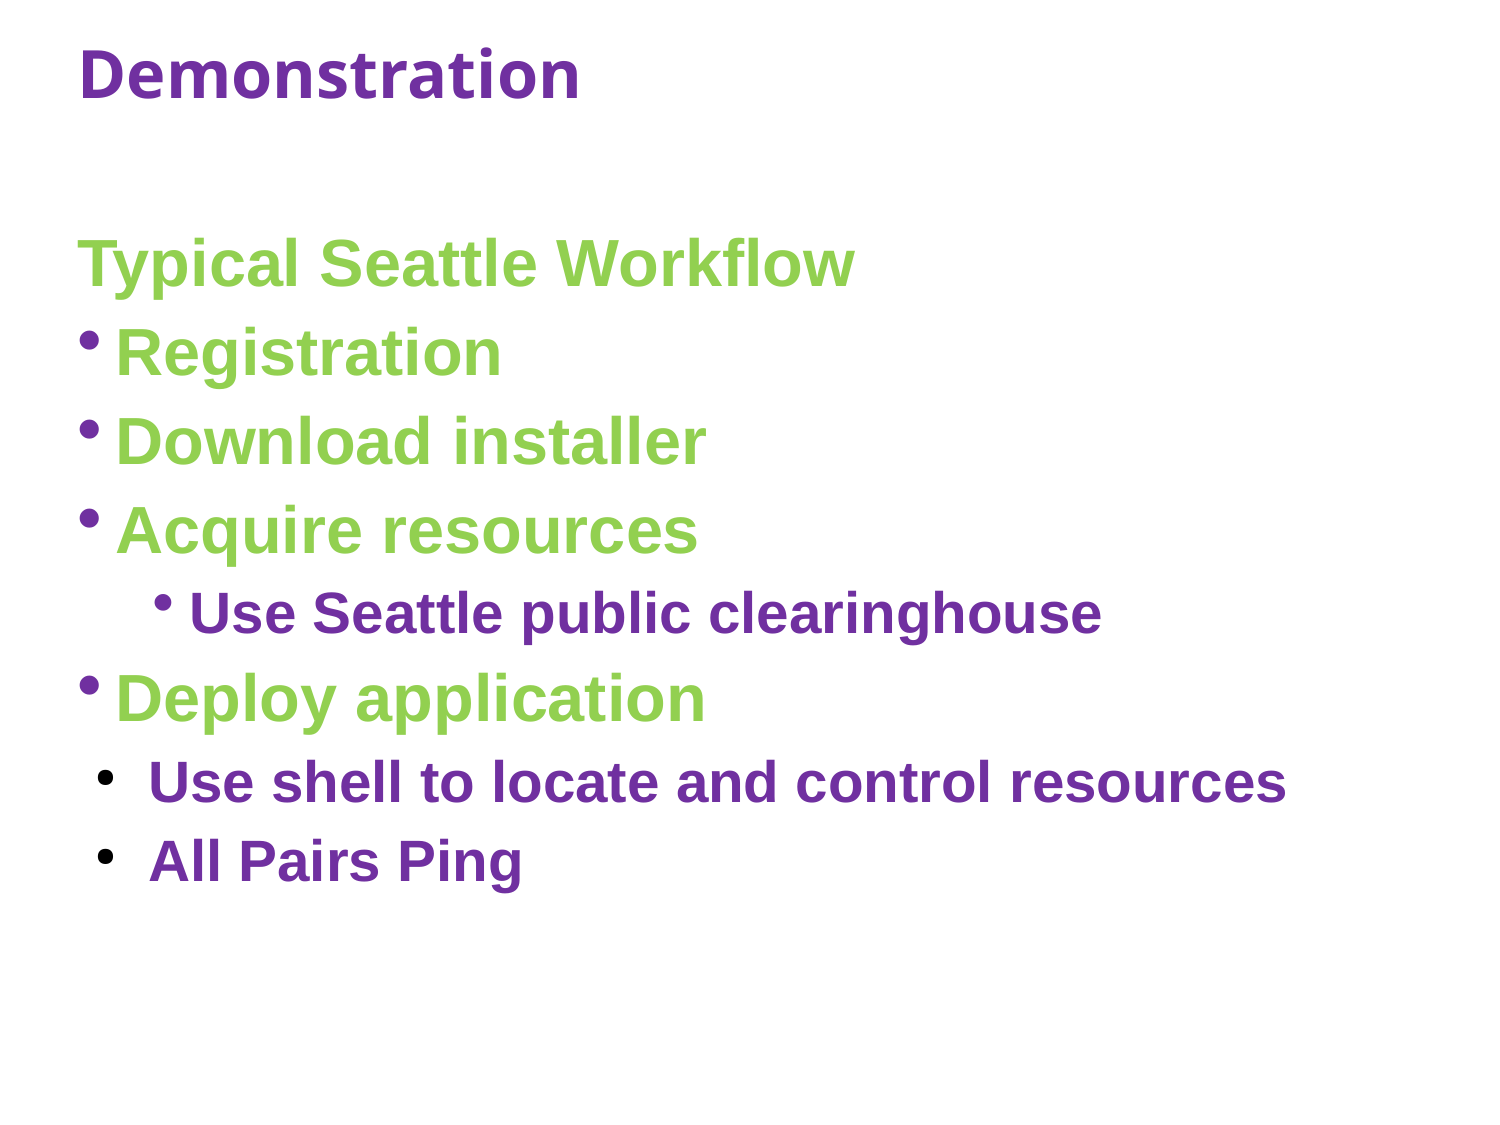

# Demonstration
Typical Seattle Workflow
Registration
Download installer
Acquire resources
Use Seattle public clearinghouse
Deploy application
Use shell to locate and control resources
All Pairs Ping